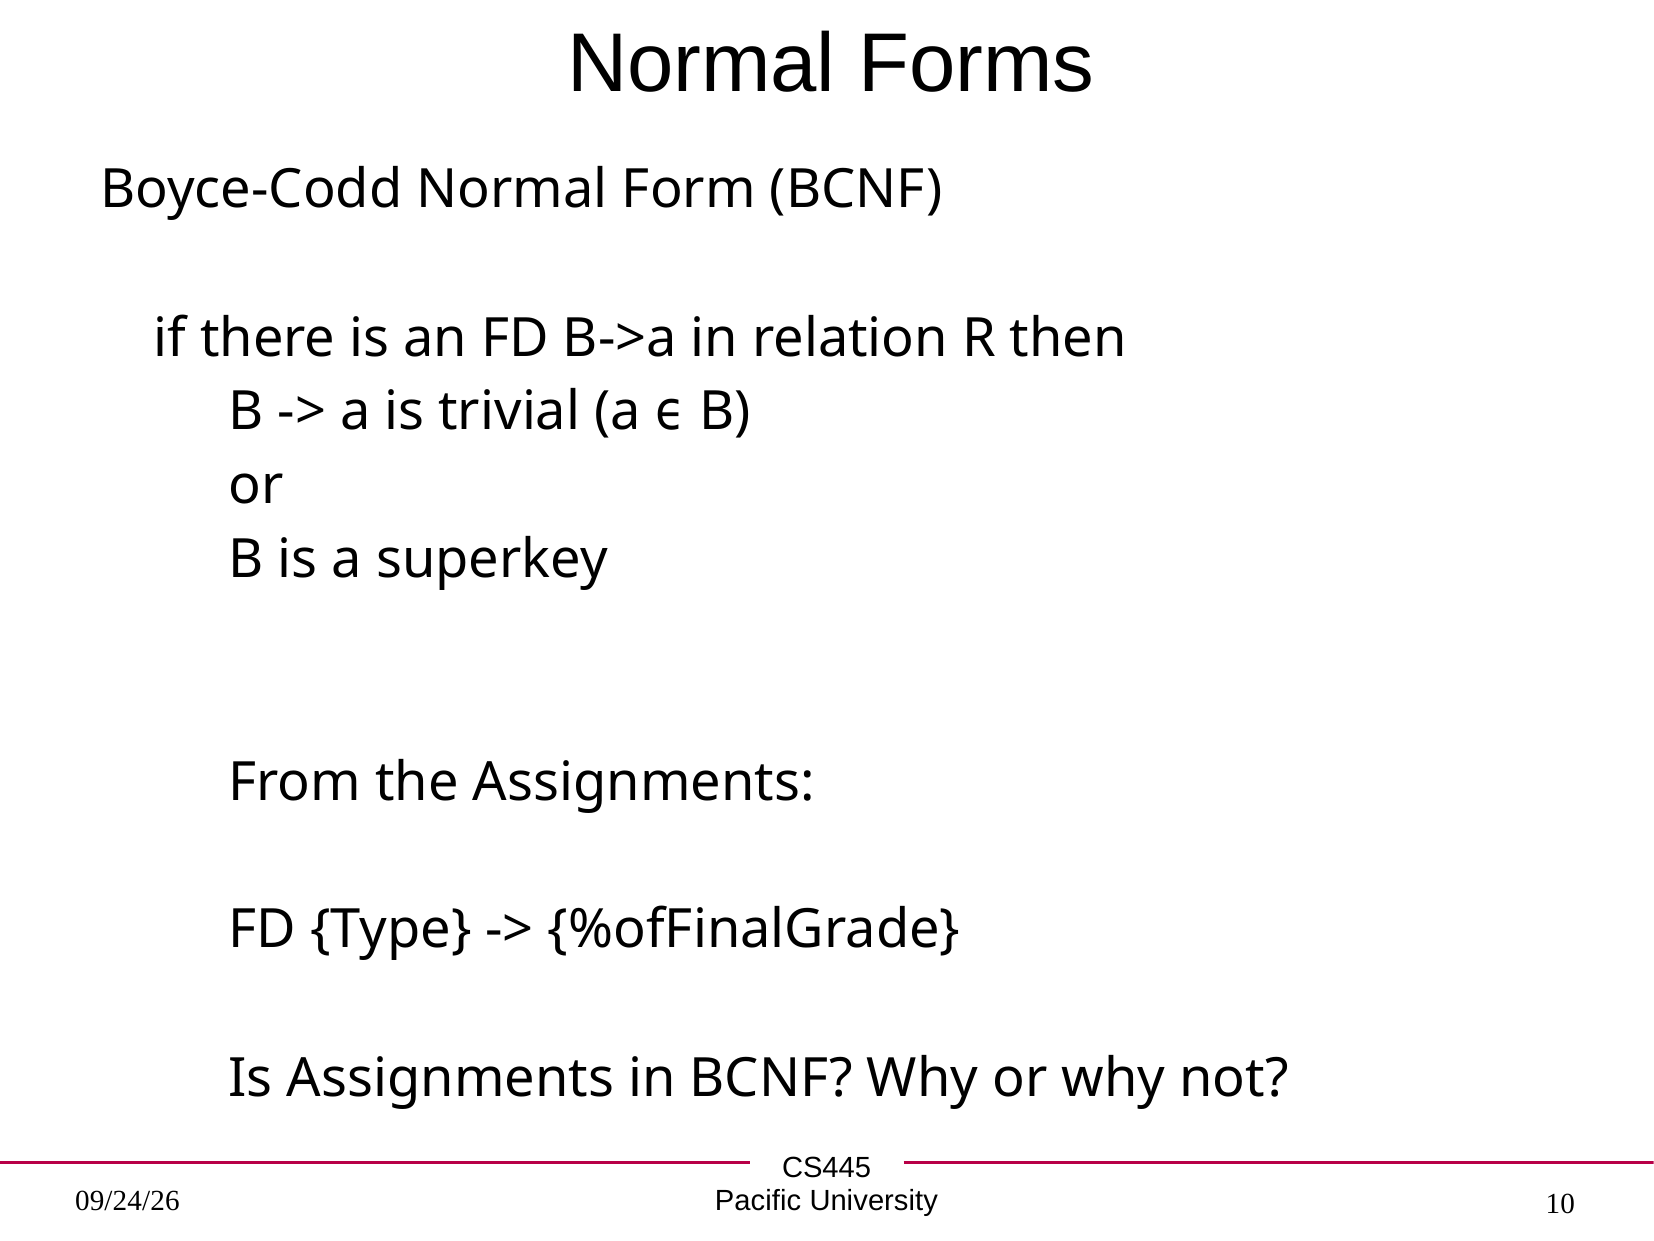

# Normal Forms
Boyce-Codd Normal Form (BCNF)
if there is an FD B->a in relation R then
	B -> a is trivial (a ϵ B)
	or
	B is a superkey
	From the Assignments:
	FD {Type} -> {%ofFinalGrade}
	Is Assignments in BCNF? Why or why not?